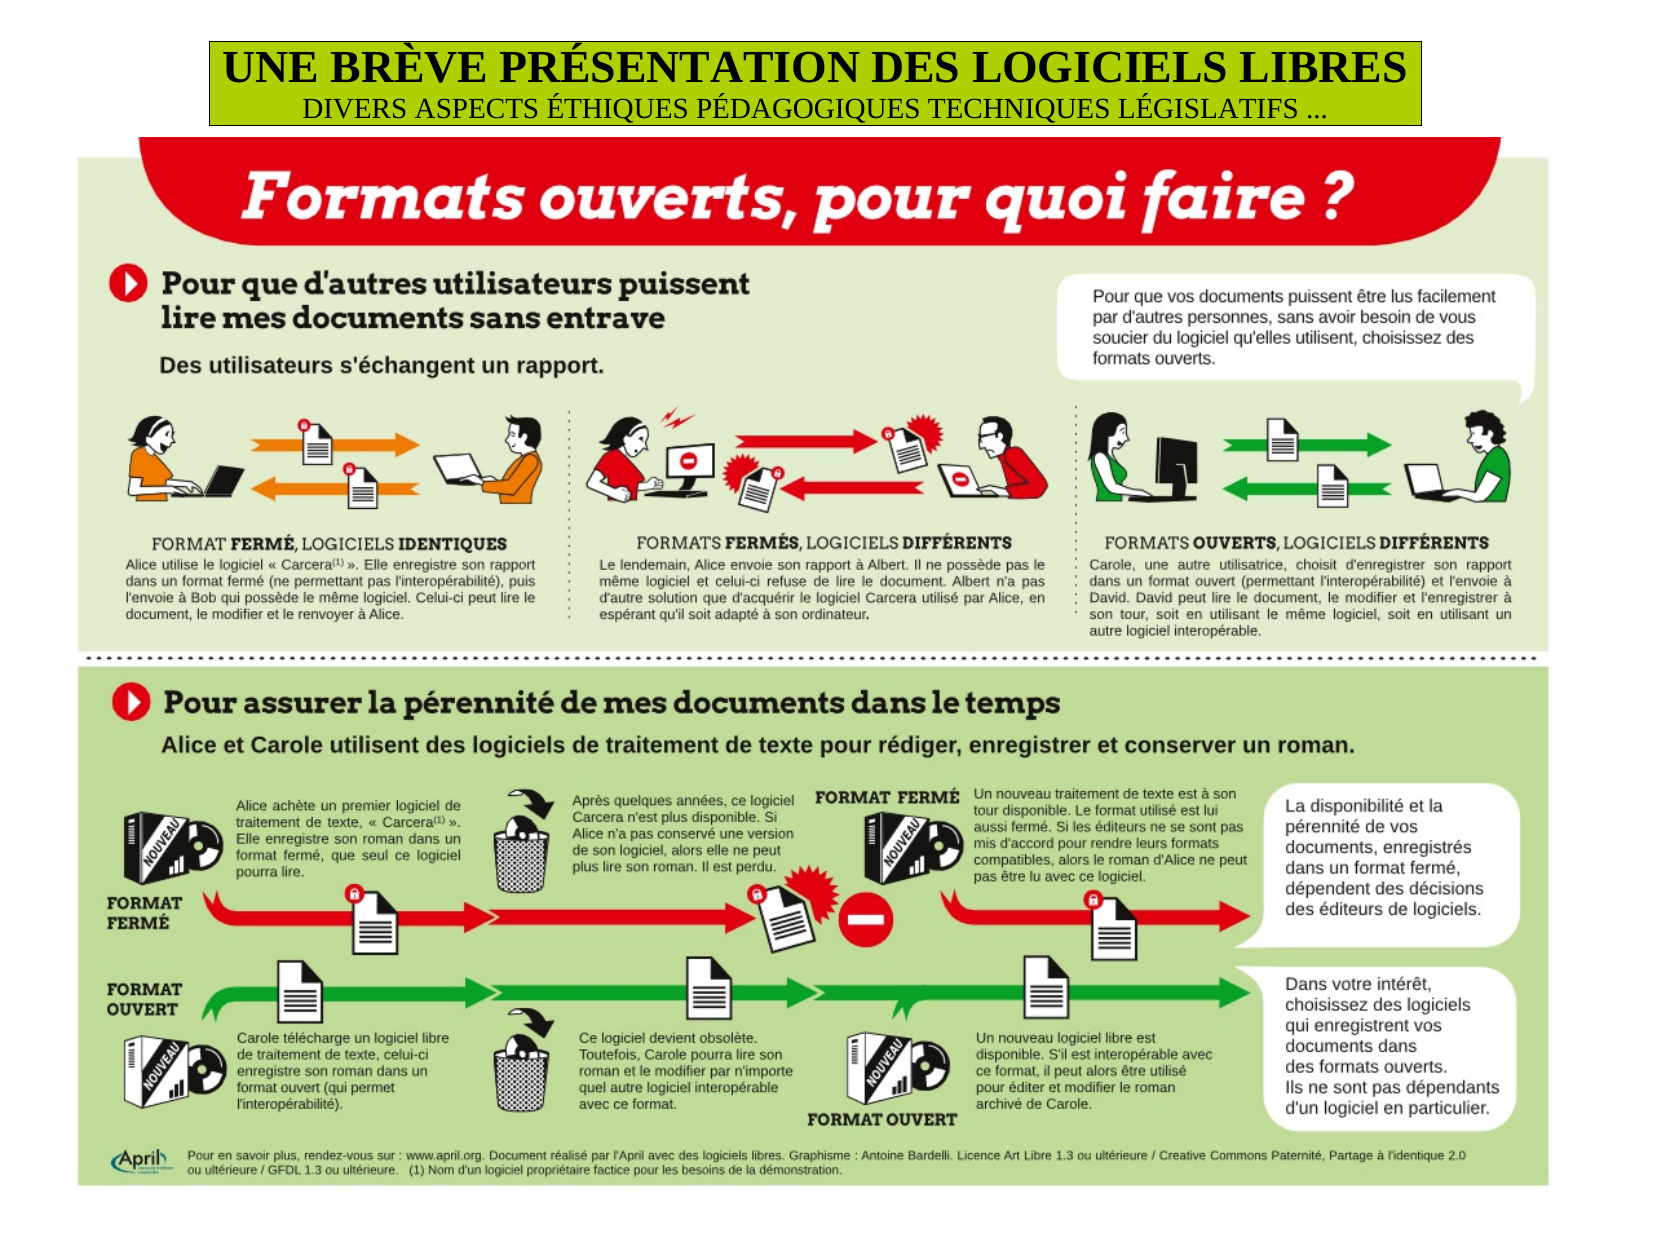

UNE BRÈVE PRÉSENTATION DES LOGICIELS LIBRES
DIVERS ASPECTS ÉTHIQUES PÉDAGOGIQUES TECHNIQUES LÉGISLATIFS ...